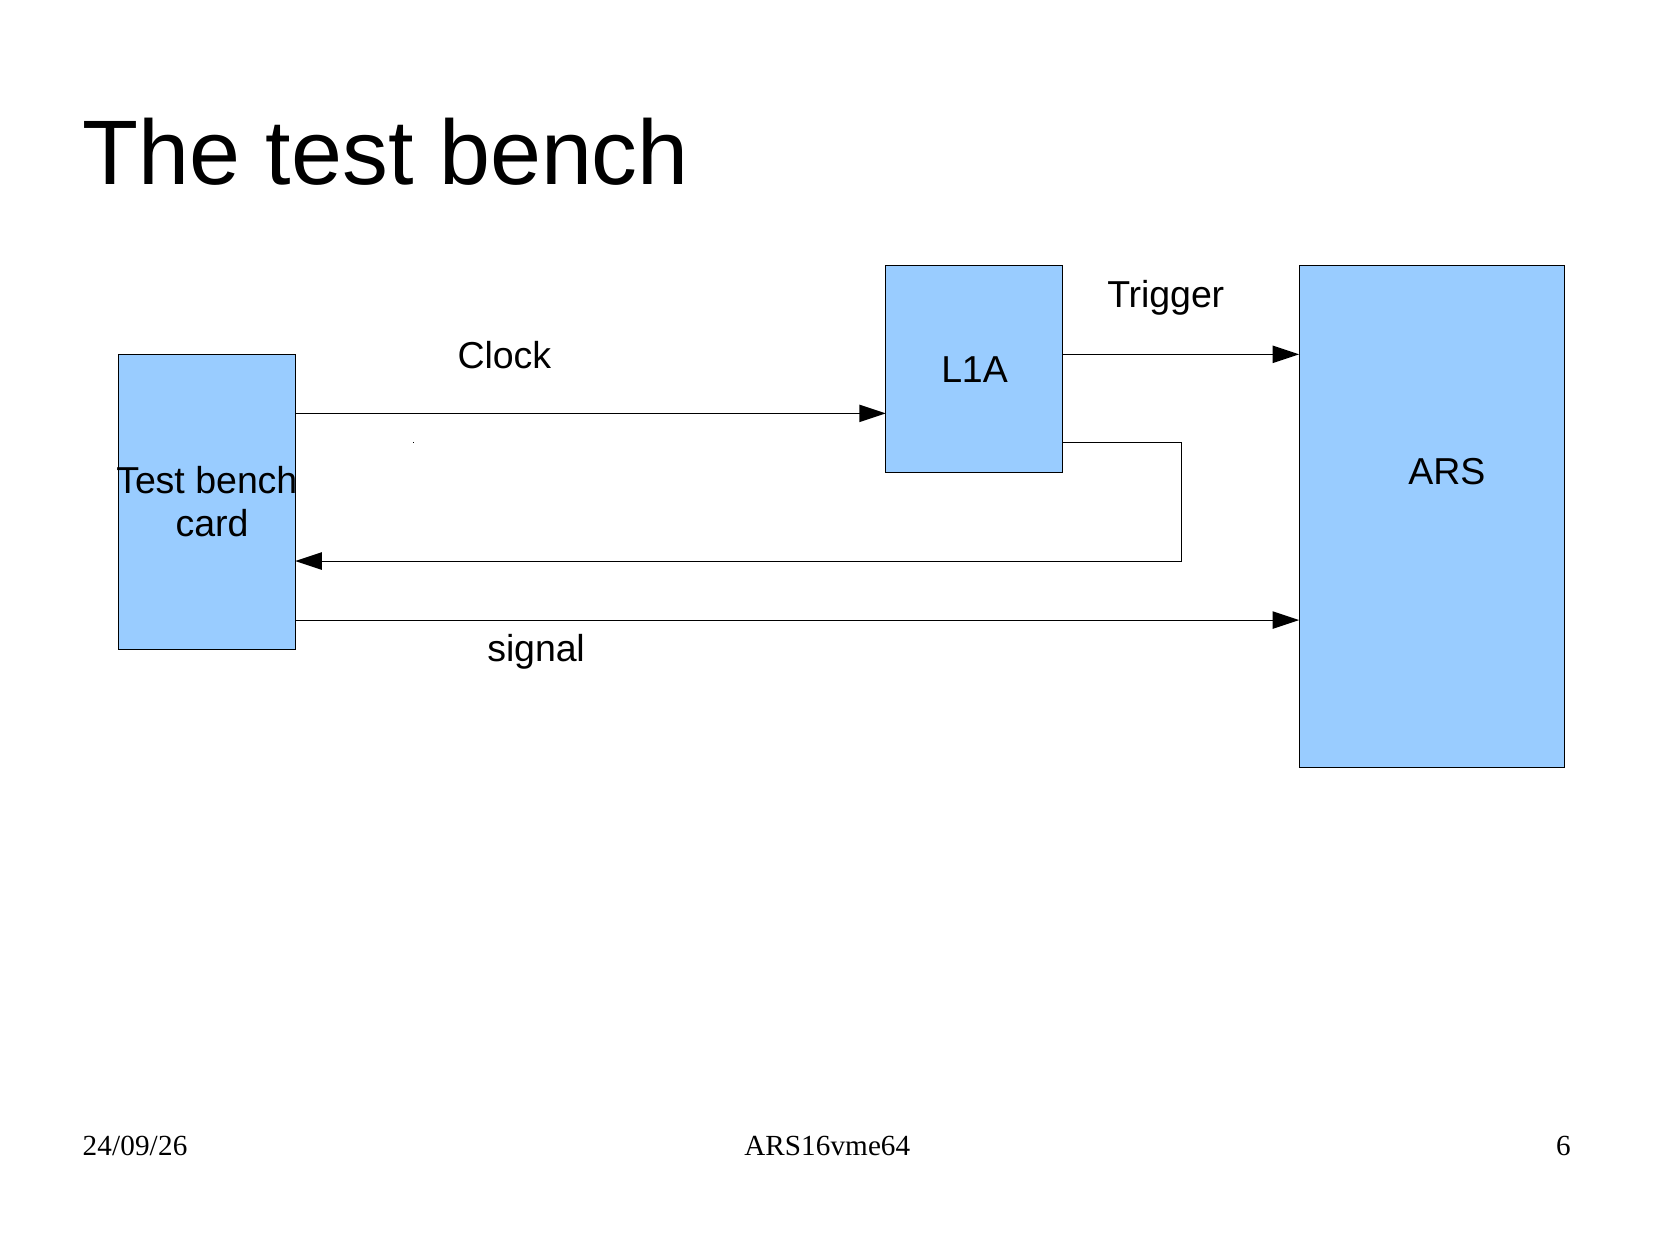

# The test bench
L1A
Trigger
Clock
Test bench
 card
ARS
signal
ARS16vme64
6